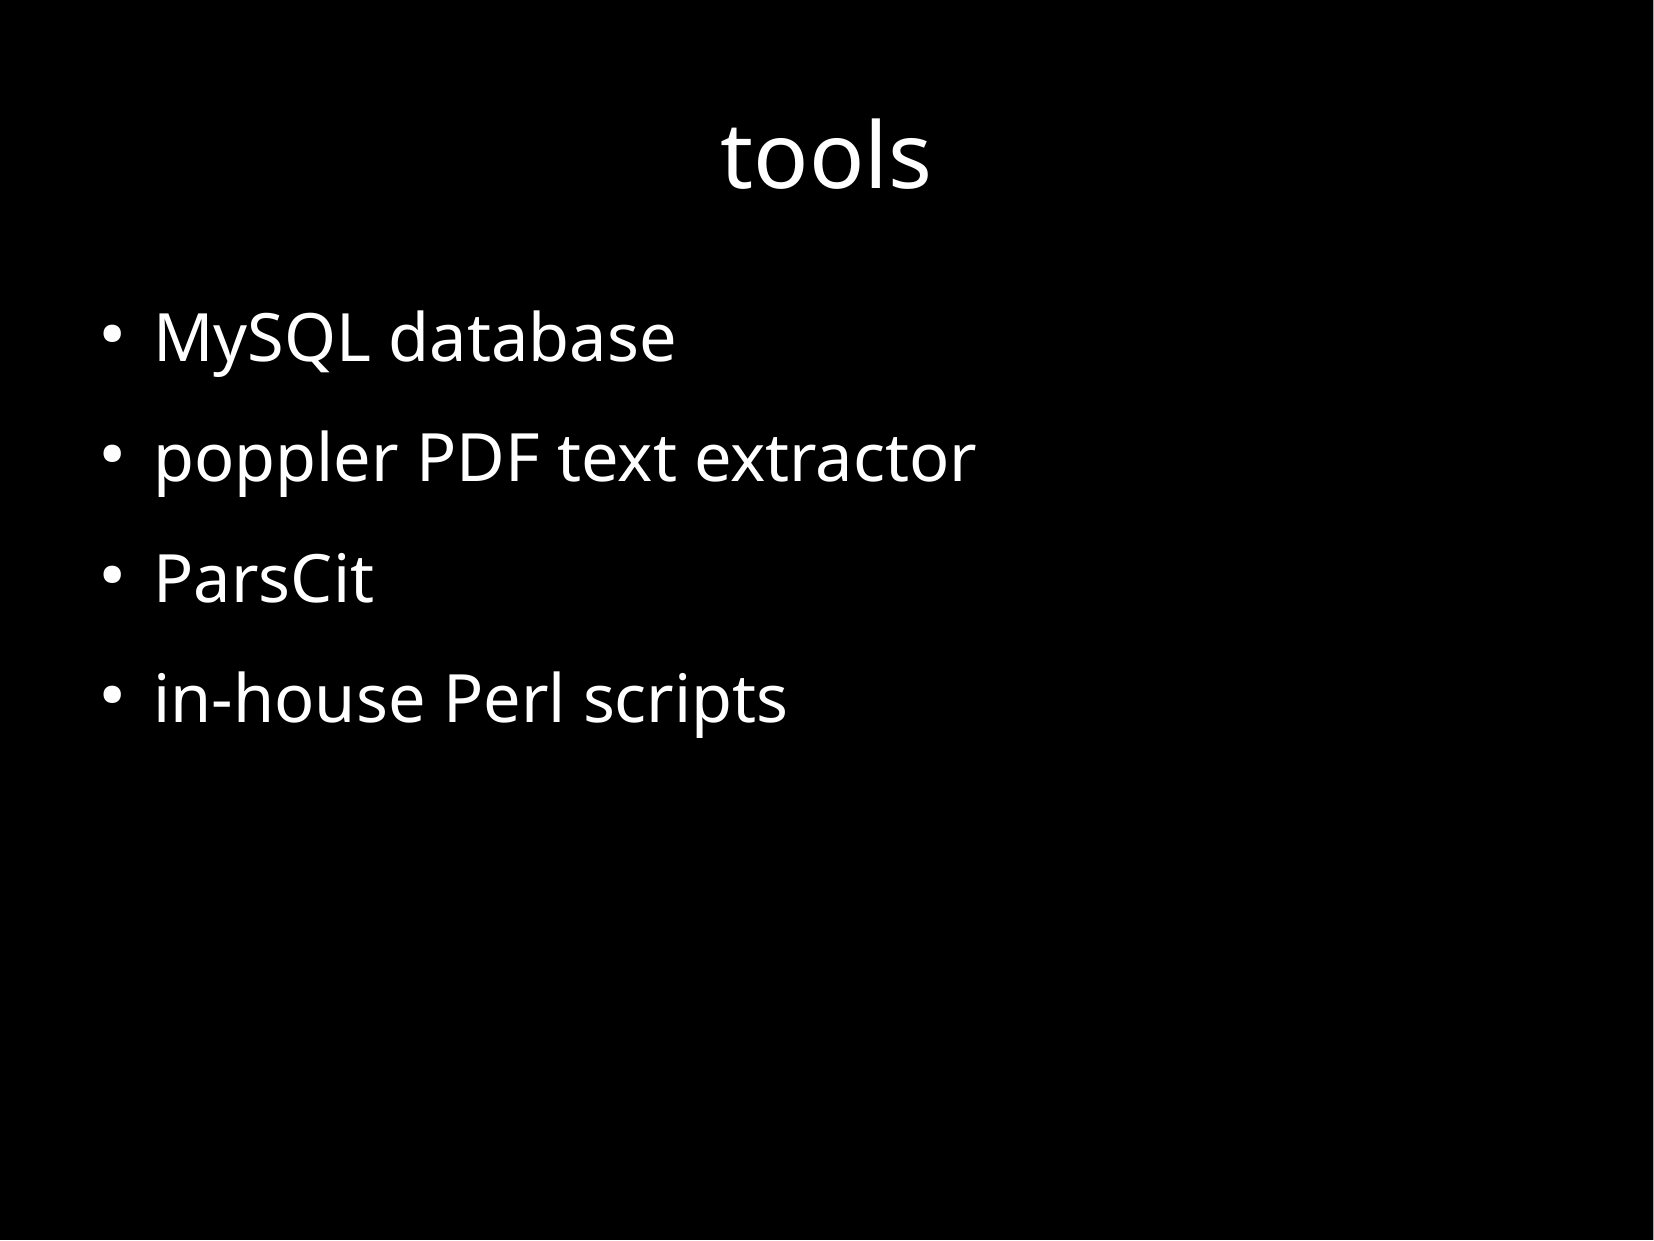

# tools
MySQL database
poppler PDF text extractor
ParsCit
in-house Perl scripts